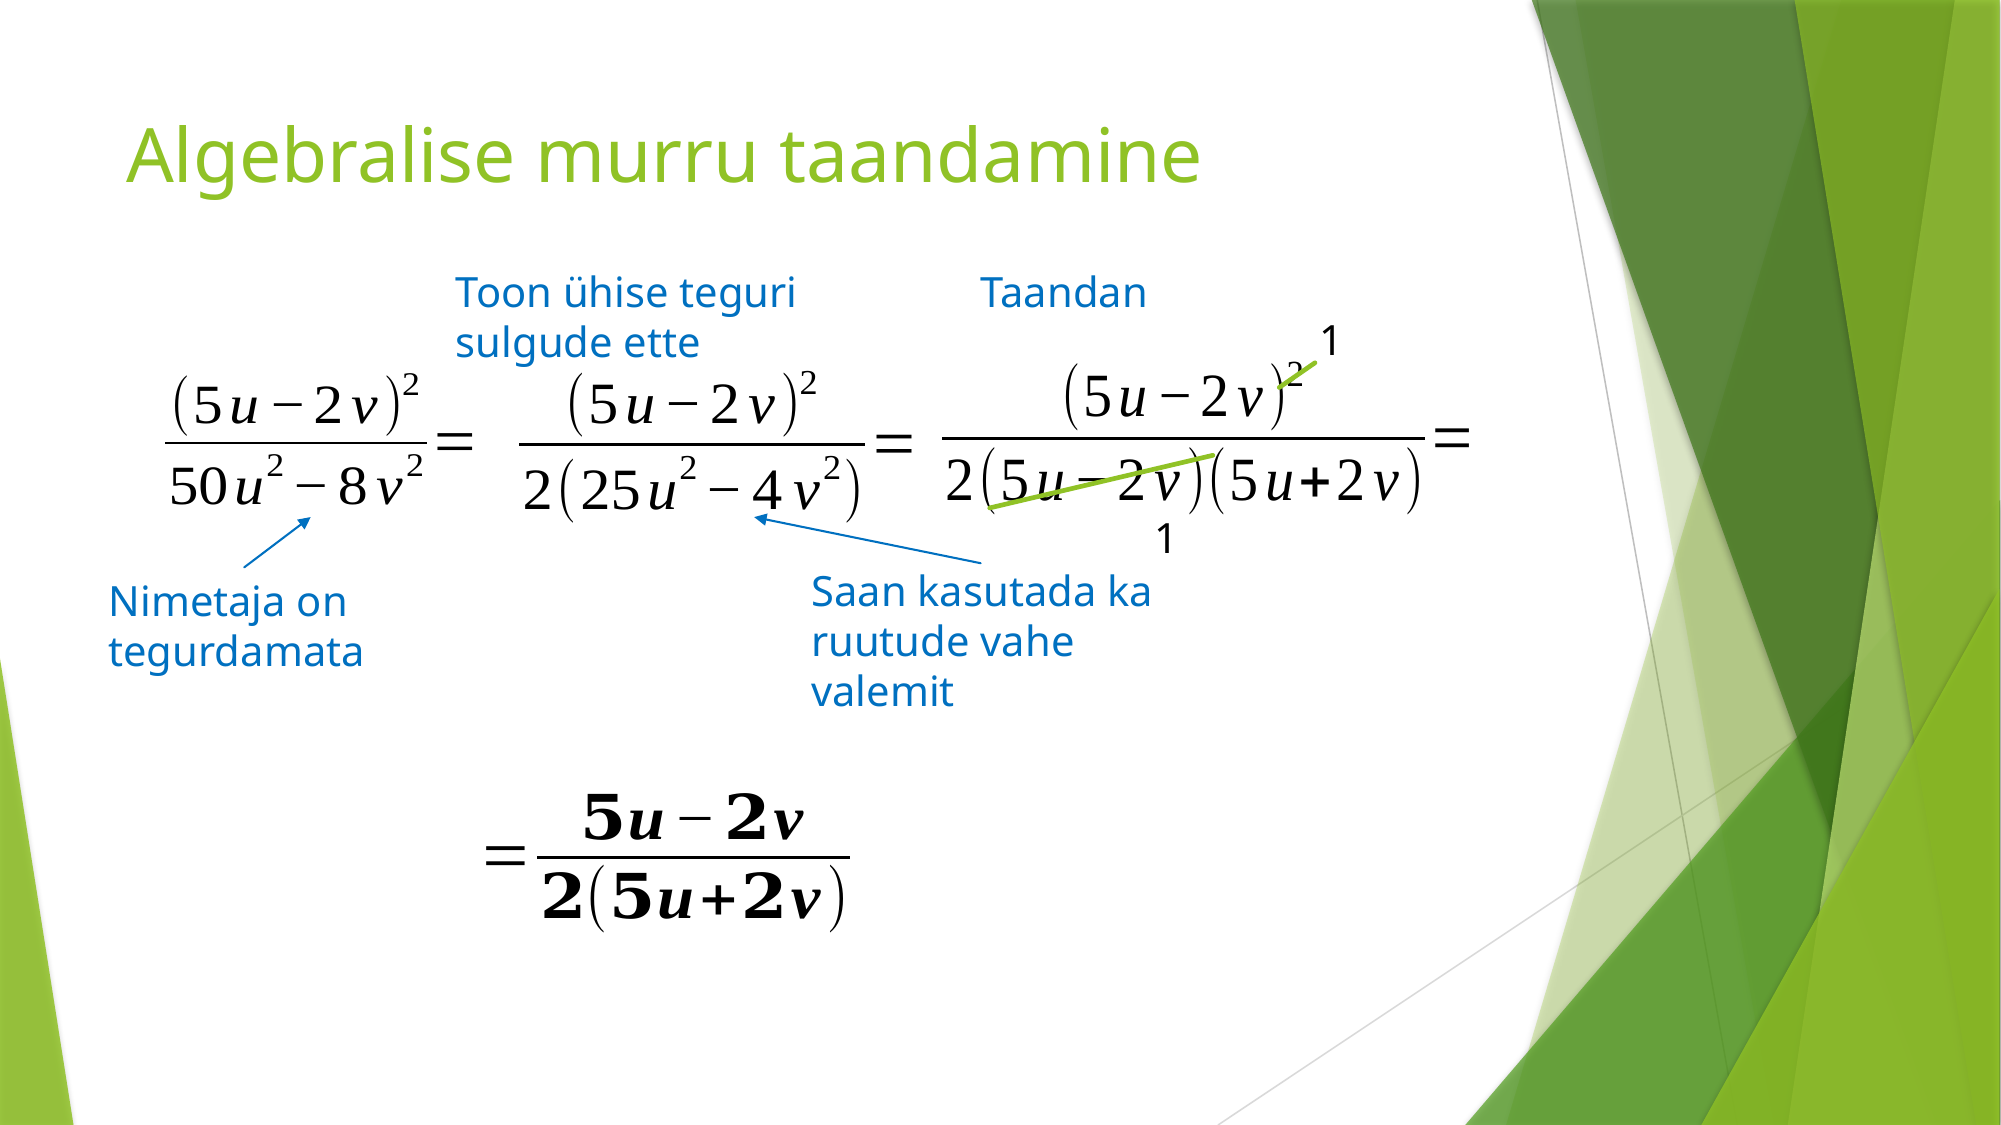

# Algebralise murru taandamine
Toon ühise teguri sulgude ette
Taandan
1
1
Saan kasutada ka ruutude vahe valemit
Nimetaja on tegurdamata